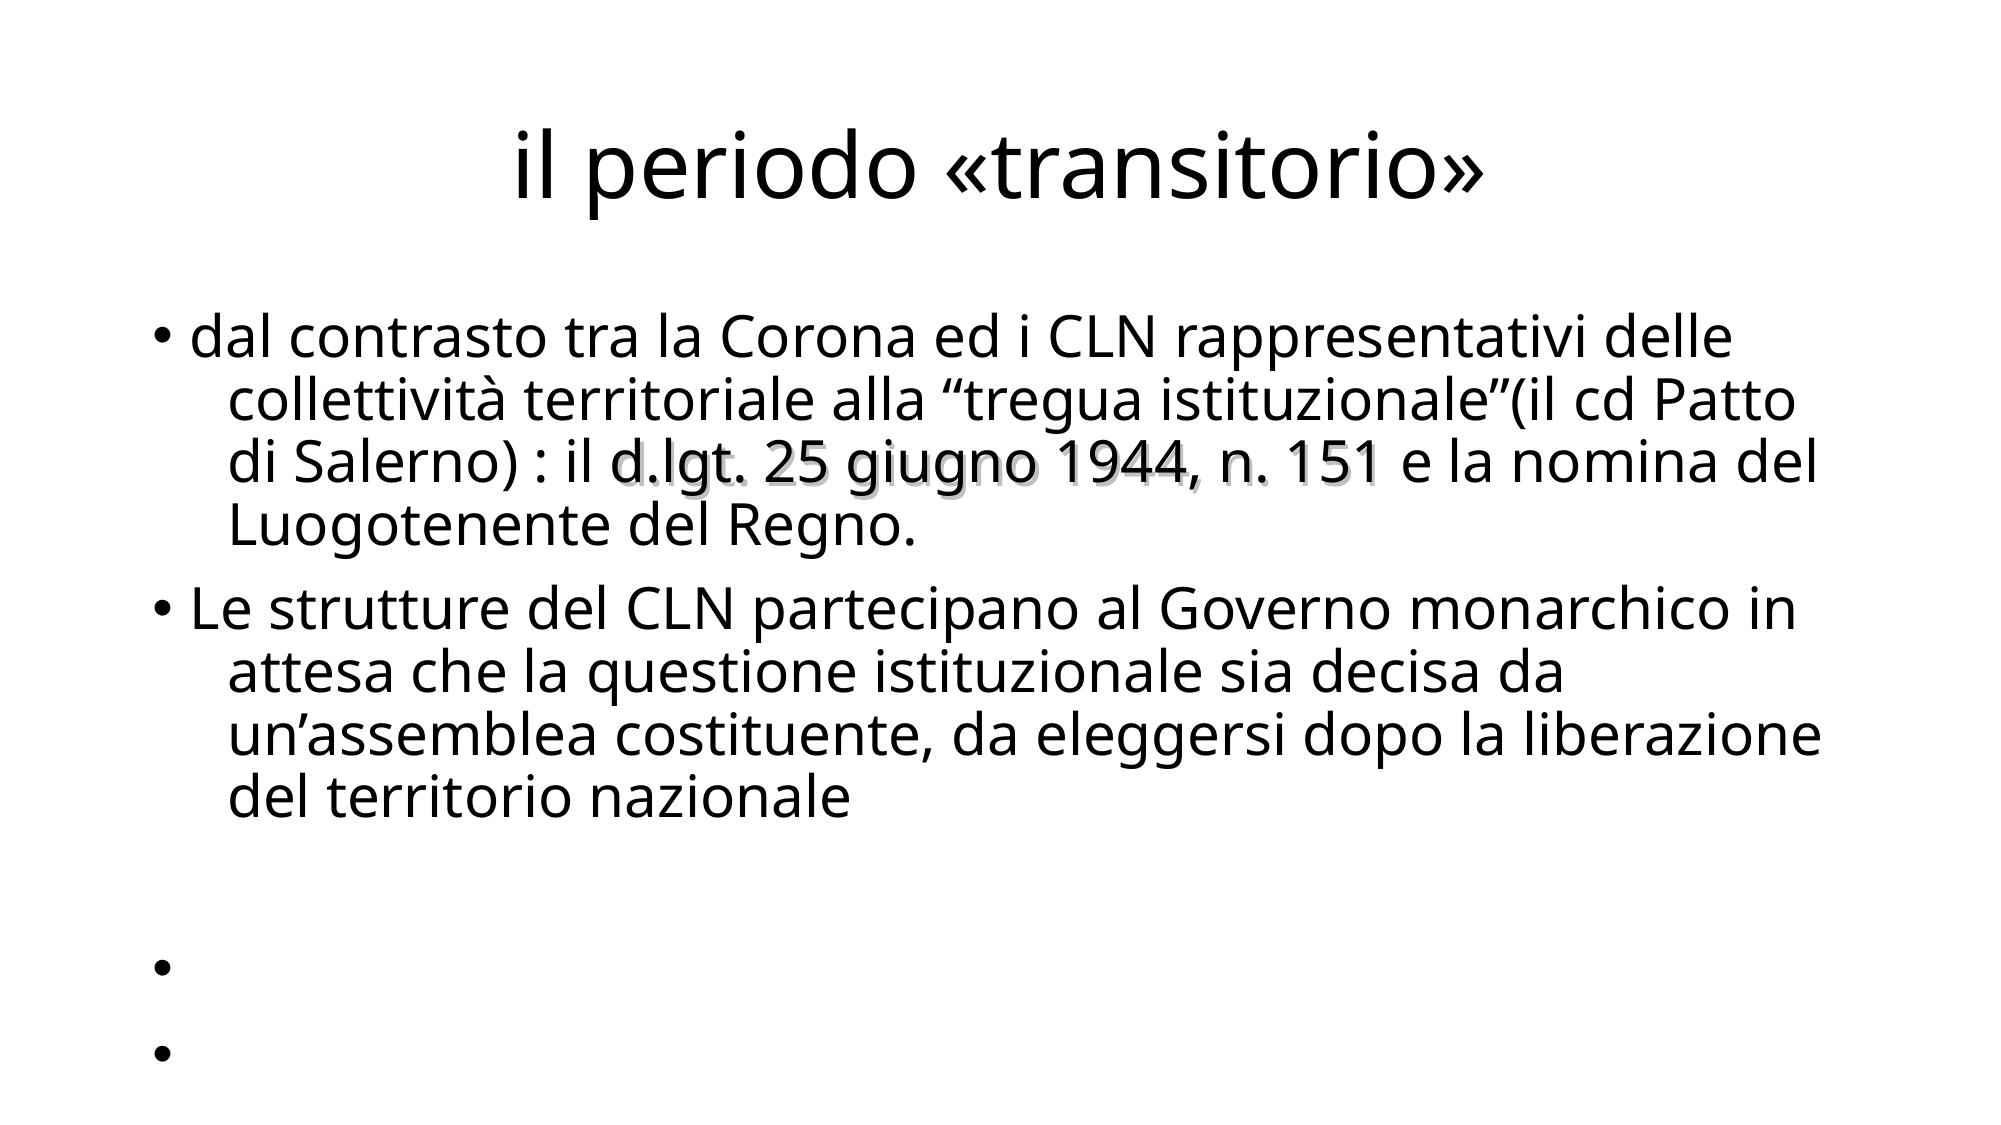

# il periodo «transitorio»
dal contrasto tra la Corona ed i CLN rappresentativi delle collettività territoriale alla “tregua istituzionale”(il cd Patto di Salerno) : il d.lgt. 25 giugno 1944, n. 151 e la nomina del Luogotenente del Regno.
Le strutture del CLN partecipano al Governo monarchico in attesa che la questione istituzionale sia decisa da un’assemblea costituente, da eleggersi dopo la liberazione del territorio nazionale